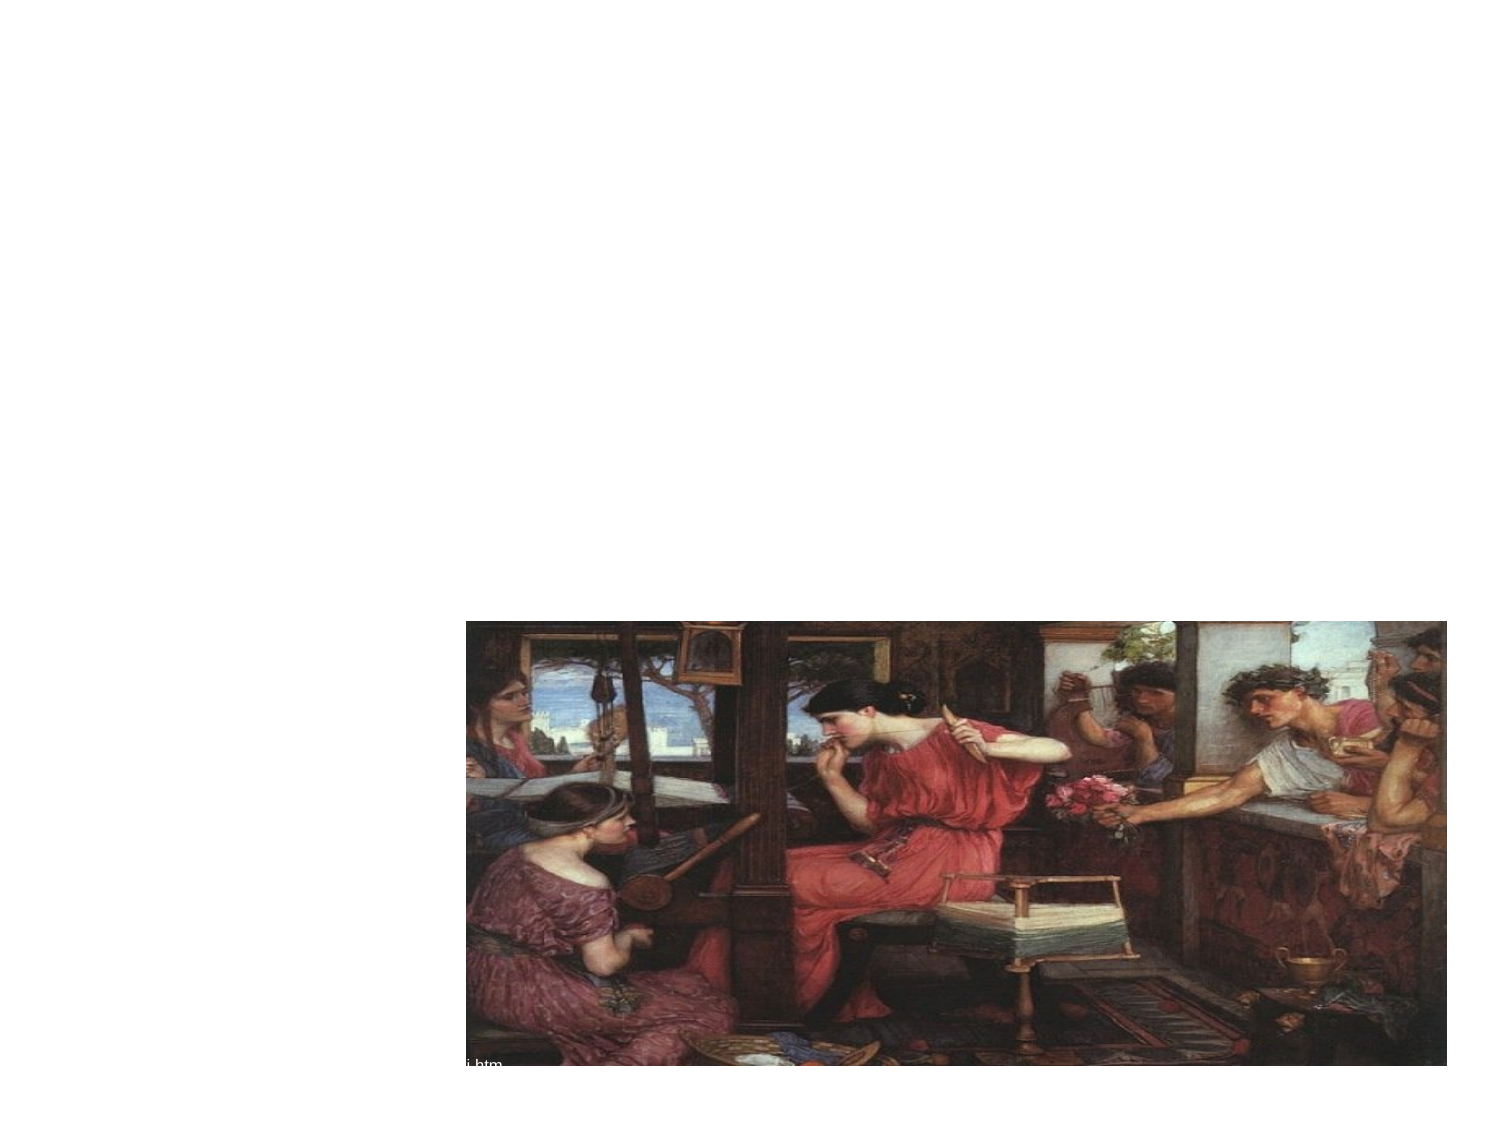

# MENTORE
 Minore è l’educatore del figlio di Ulisse, al quale lui stesso lo aveva affidato,quando era bambino, secondo l’usanza delle famiglie aristocratiche. Il nome Mèntore è rimasto nella nostra lingua con il significato di educatore, guida saggia, consigliere fidato. Nel poema insegna a Telemaco come comportarsi nel ruolo di adulto e lo incoraggia.
http://www.lorenzozampini.it/Home/StorieMiti.htm